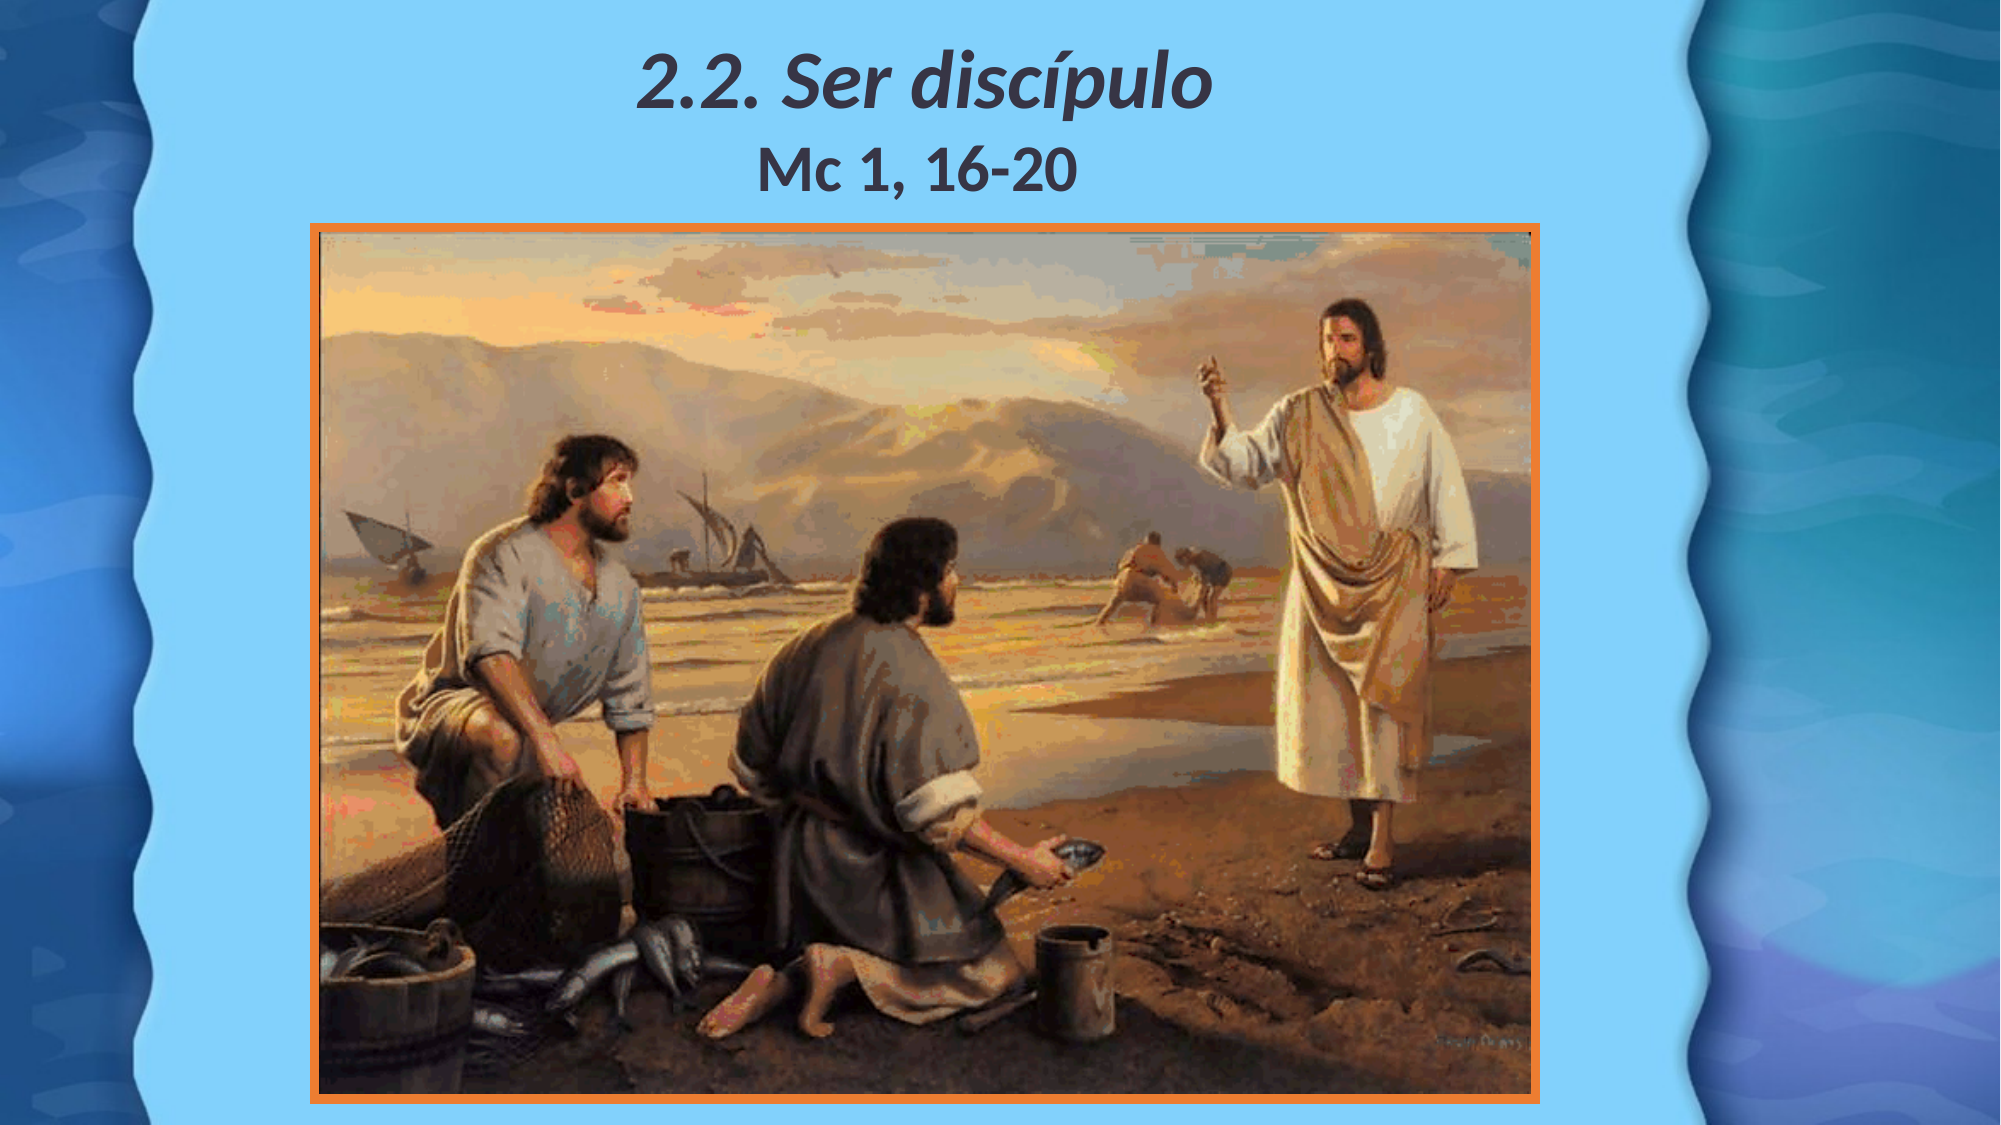

# 2.2. Ser discípulo Mc 1, 16-20